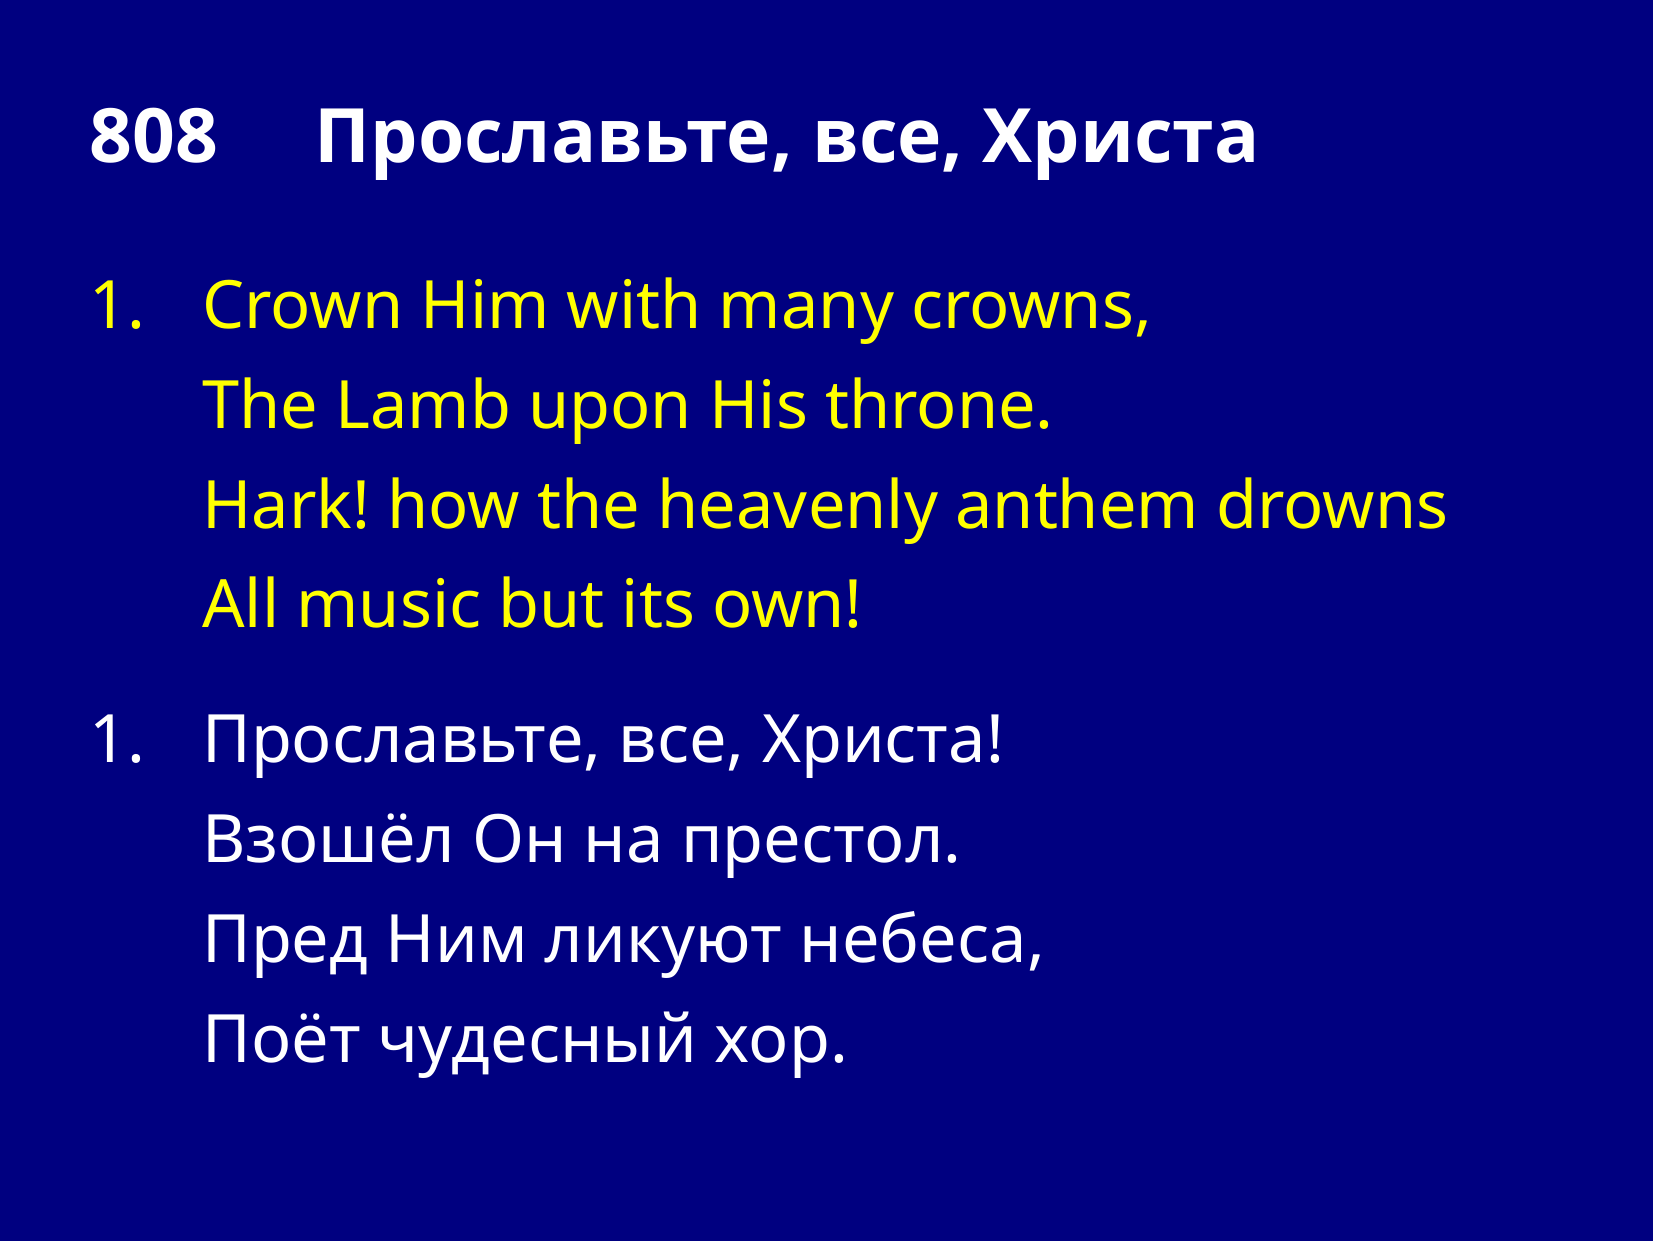

808	Прославьте, все, Христа
1.	Crown Him with many crowns,
	The Lamb upon His throne.
	Hark! how the heavenly anthem drowns
	All music but its own!
1.	Прославьте, все, Христа!
	Взошёл Он на престол.
	Пред Ним ликуют небеса,
	Поёт чудесный хор.